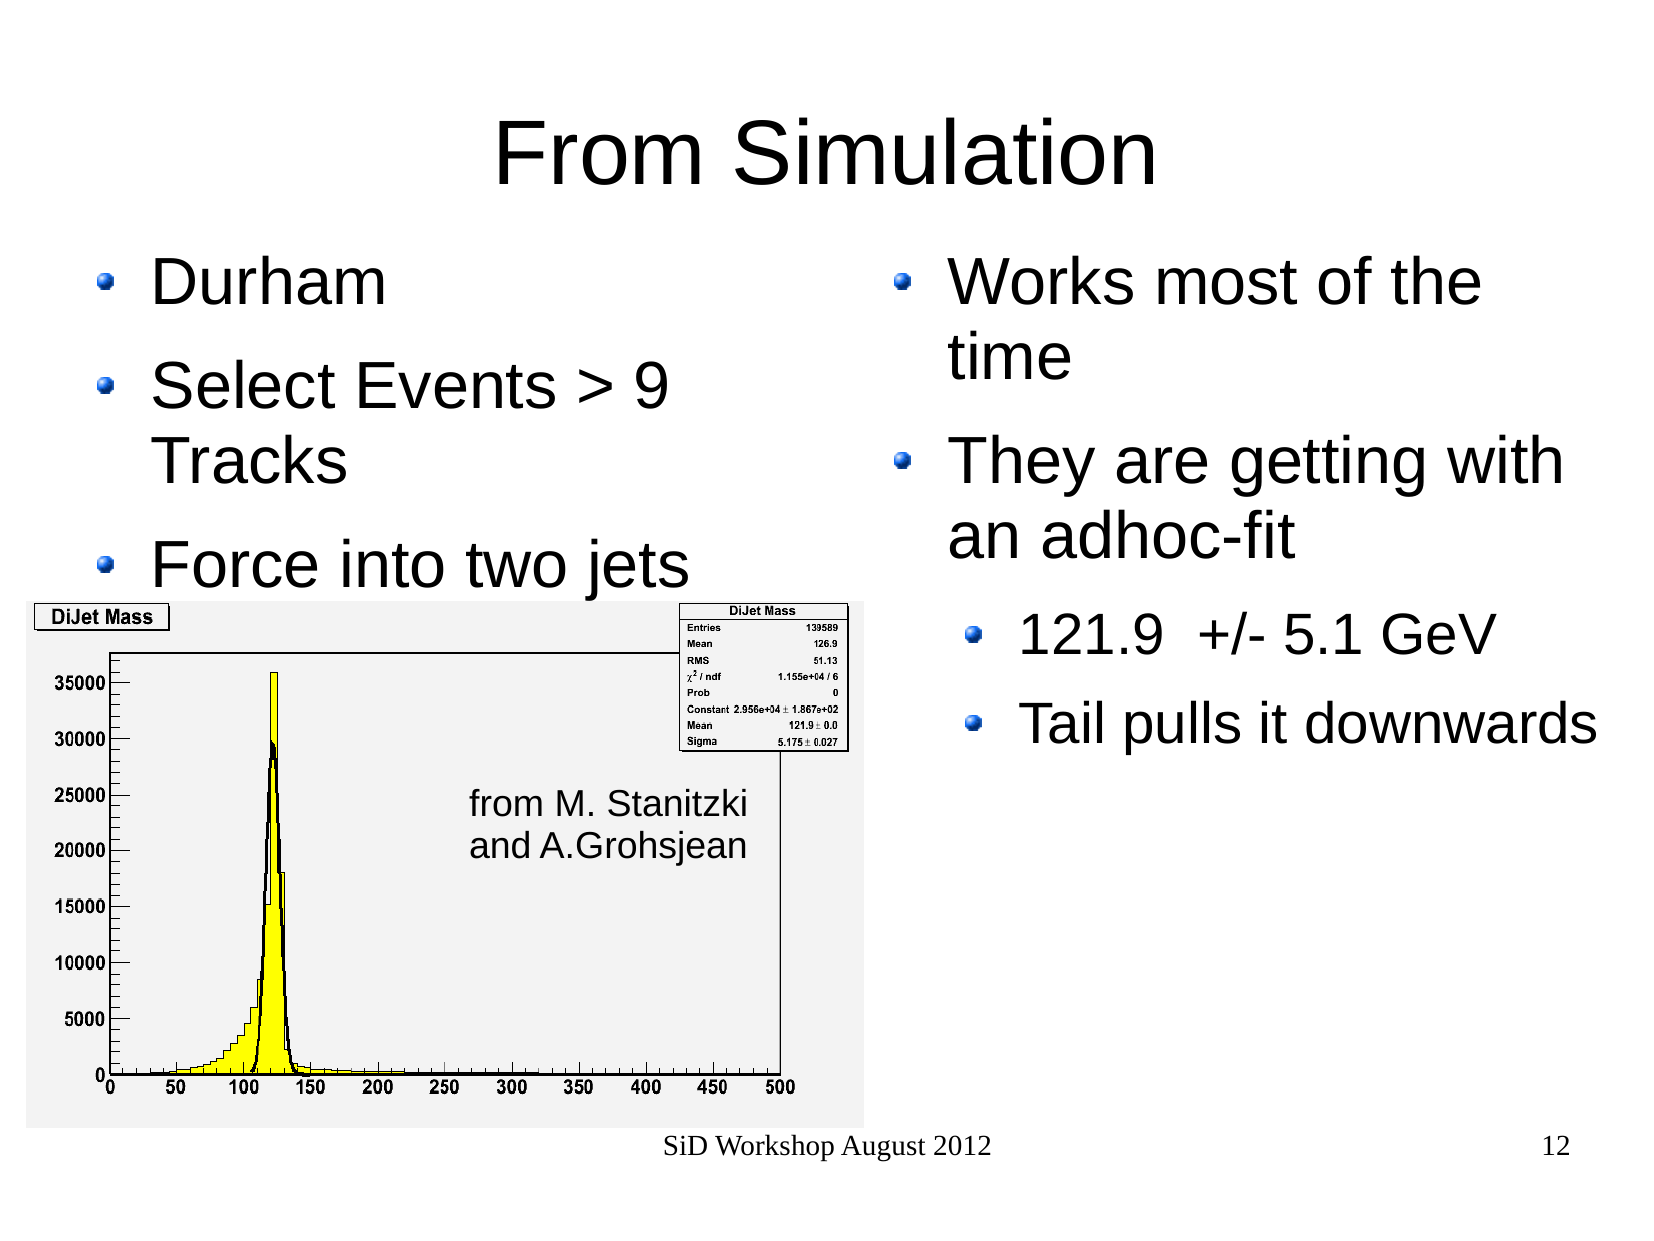

# From Simulation
Durham
Select Events > 9 Tracks
Force into two jets
Works most of the time
They are getting with an adhoc-fit
121.9 +/- 5.1 GeV
Tail pulls it downwards
from M. Stanitzki
and A.Grohsjean
SiD Workshop August 2012
12